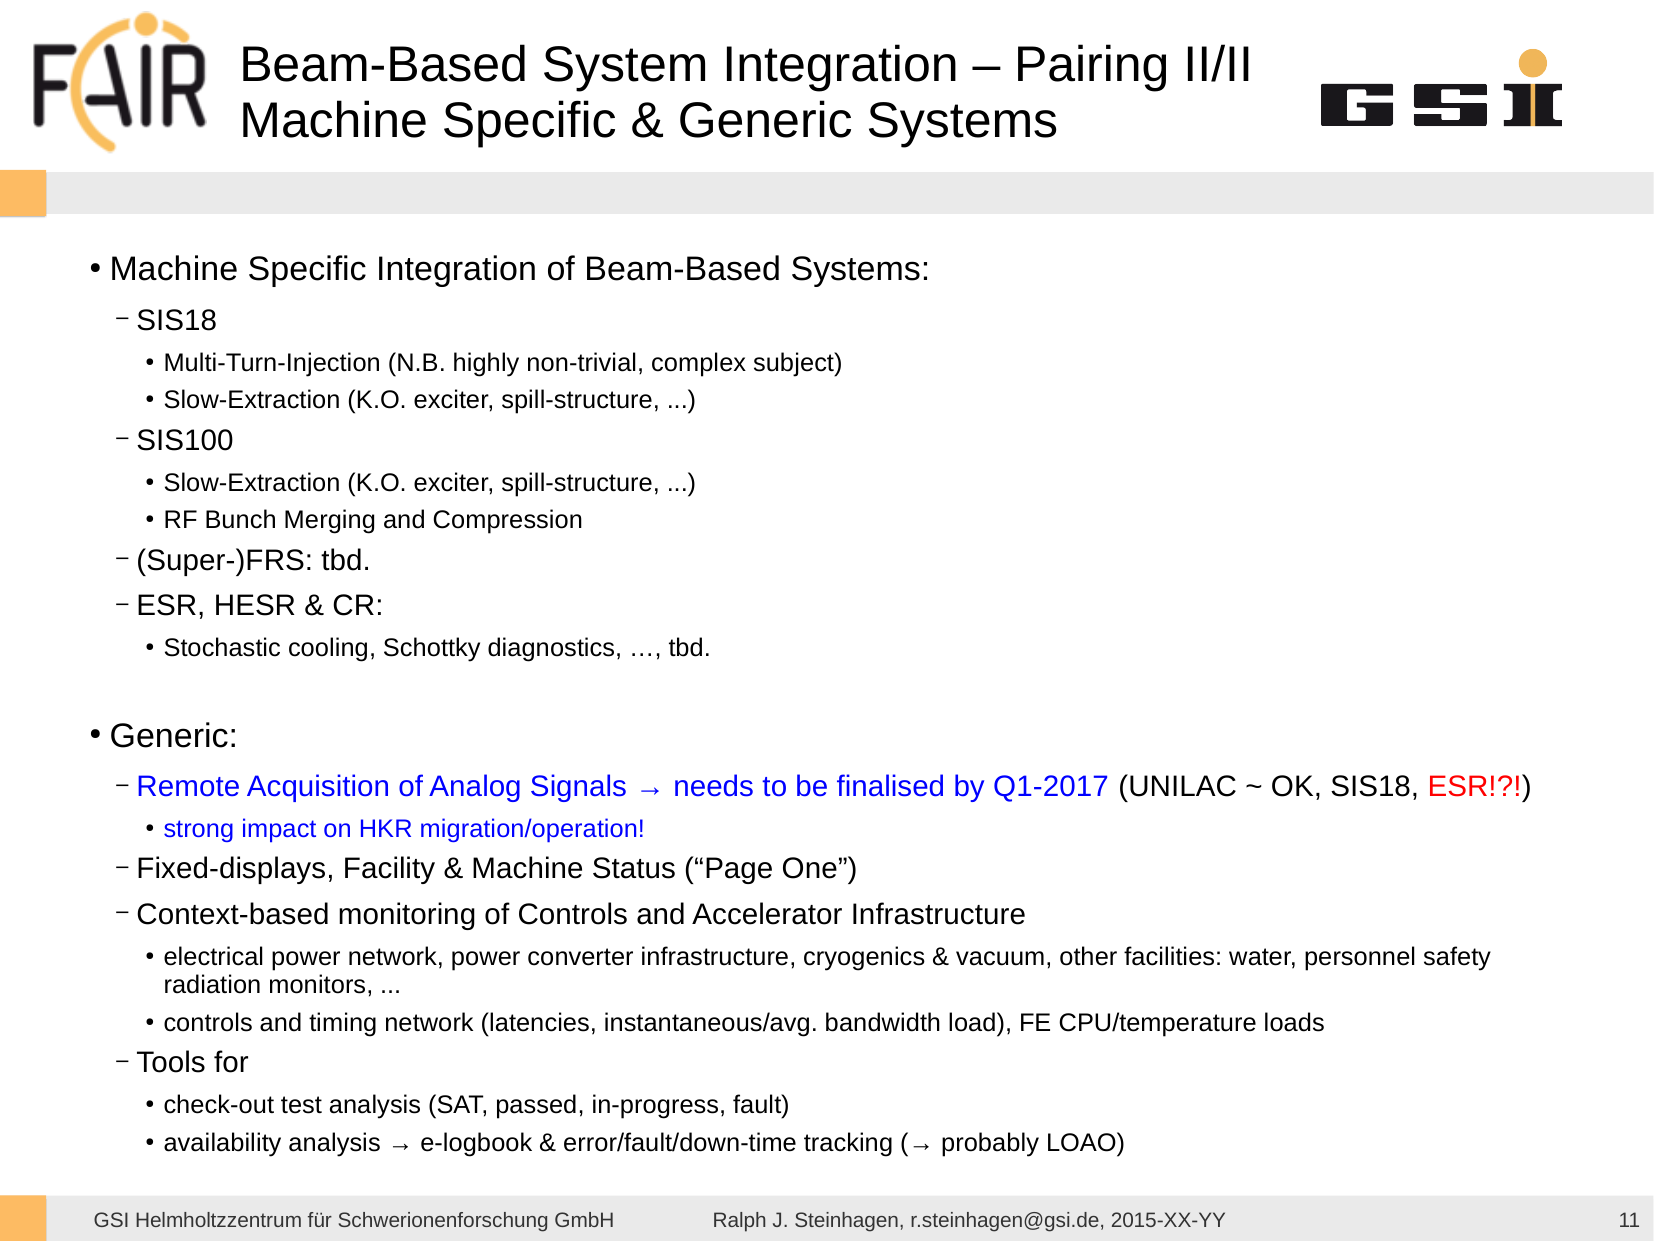

# Beam-Based System Integration – Pairing II/II Machine Specific & Generic Systems
Machine Specific Integration of Beam-Based Systems:
SIS18
Multi-Turn-Injection (N.B. highly non-trivial, complex subject)
Slow-Extraction (K.O. exciter, spill-structure, ...)
SIS100
Slow-Extraction (K.O. exciter, spill-structure, ...)
RF Bunch Merging and Compression
(Super-)FRS: tbd.
ESR, HESR & CR:
Stochastic cooling, Schottky diagnostics, …, tbd.
Generic:
Remote Acquisition of Analog Signals → needs to be finalised by Q1-2017 (UNILAC ~ OK, SIS18, ESR!?!)
strong impact on HKR migration/operation!
Fixed-displays, Facility & Machine Status (“Page One”)
Context-based monitoring of Controls and Accelerator Infrastructure
electrical power network, power converter infrastructure, cryogenics & vacuum, other facilities: water, personnel safety radiation monitors, ...
controls and timing network (latencies, instantaneous/avg. bandwidth load), FE CPU/temperature loads
Tools for
check-out test analysis (SAT, passed, in-progress, fault)
availability analysis → e-logbook & error/fault/down-time tracking (→ probably LOAO)